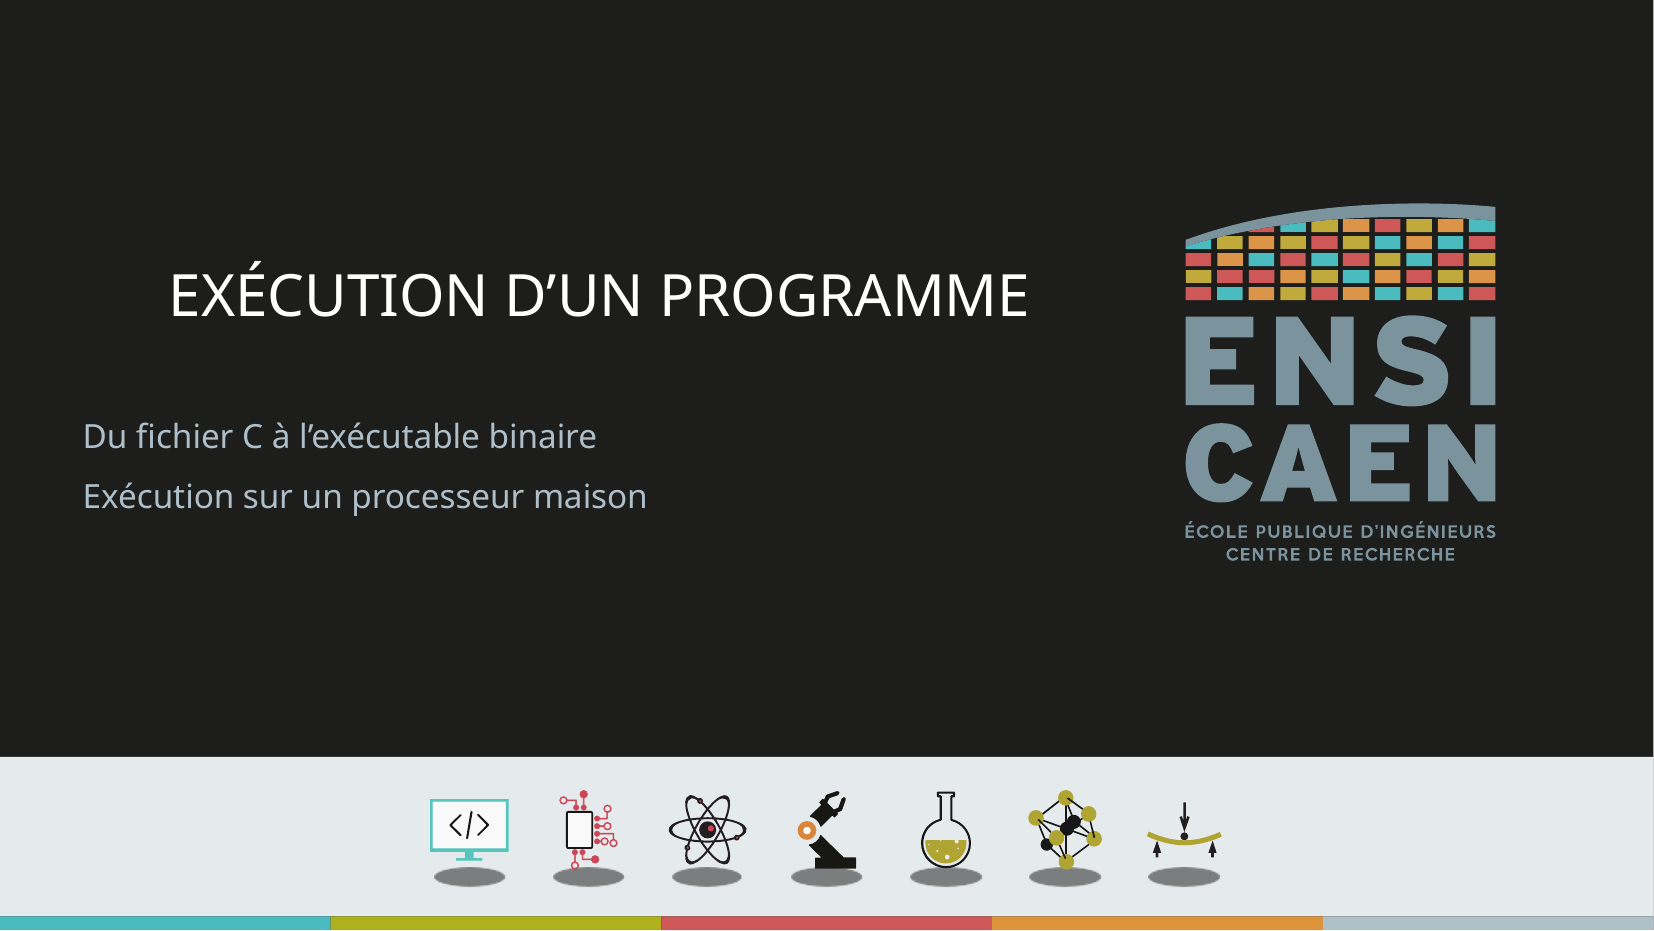

# EXÉCUTION D’UN PROGRAMME
Du fichier C à l’exécutable binaire
Exécution sur un processeur maison